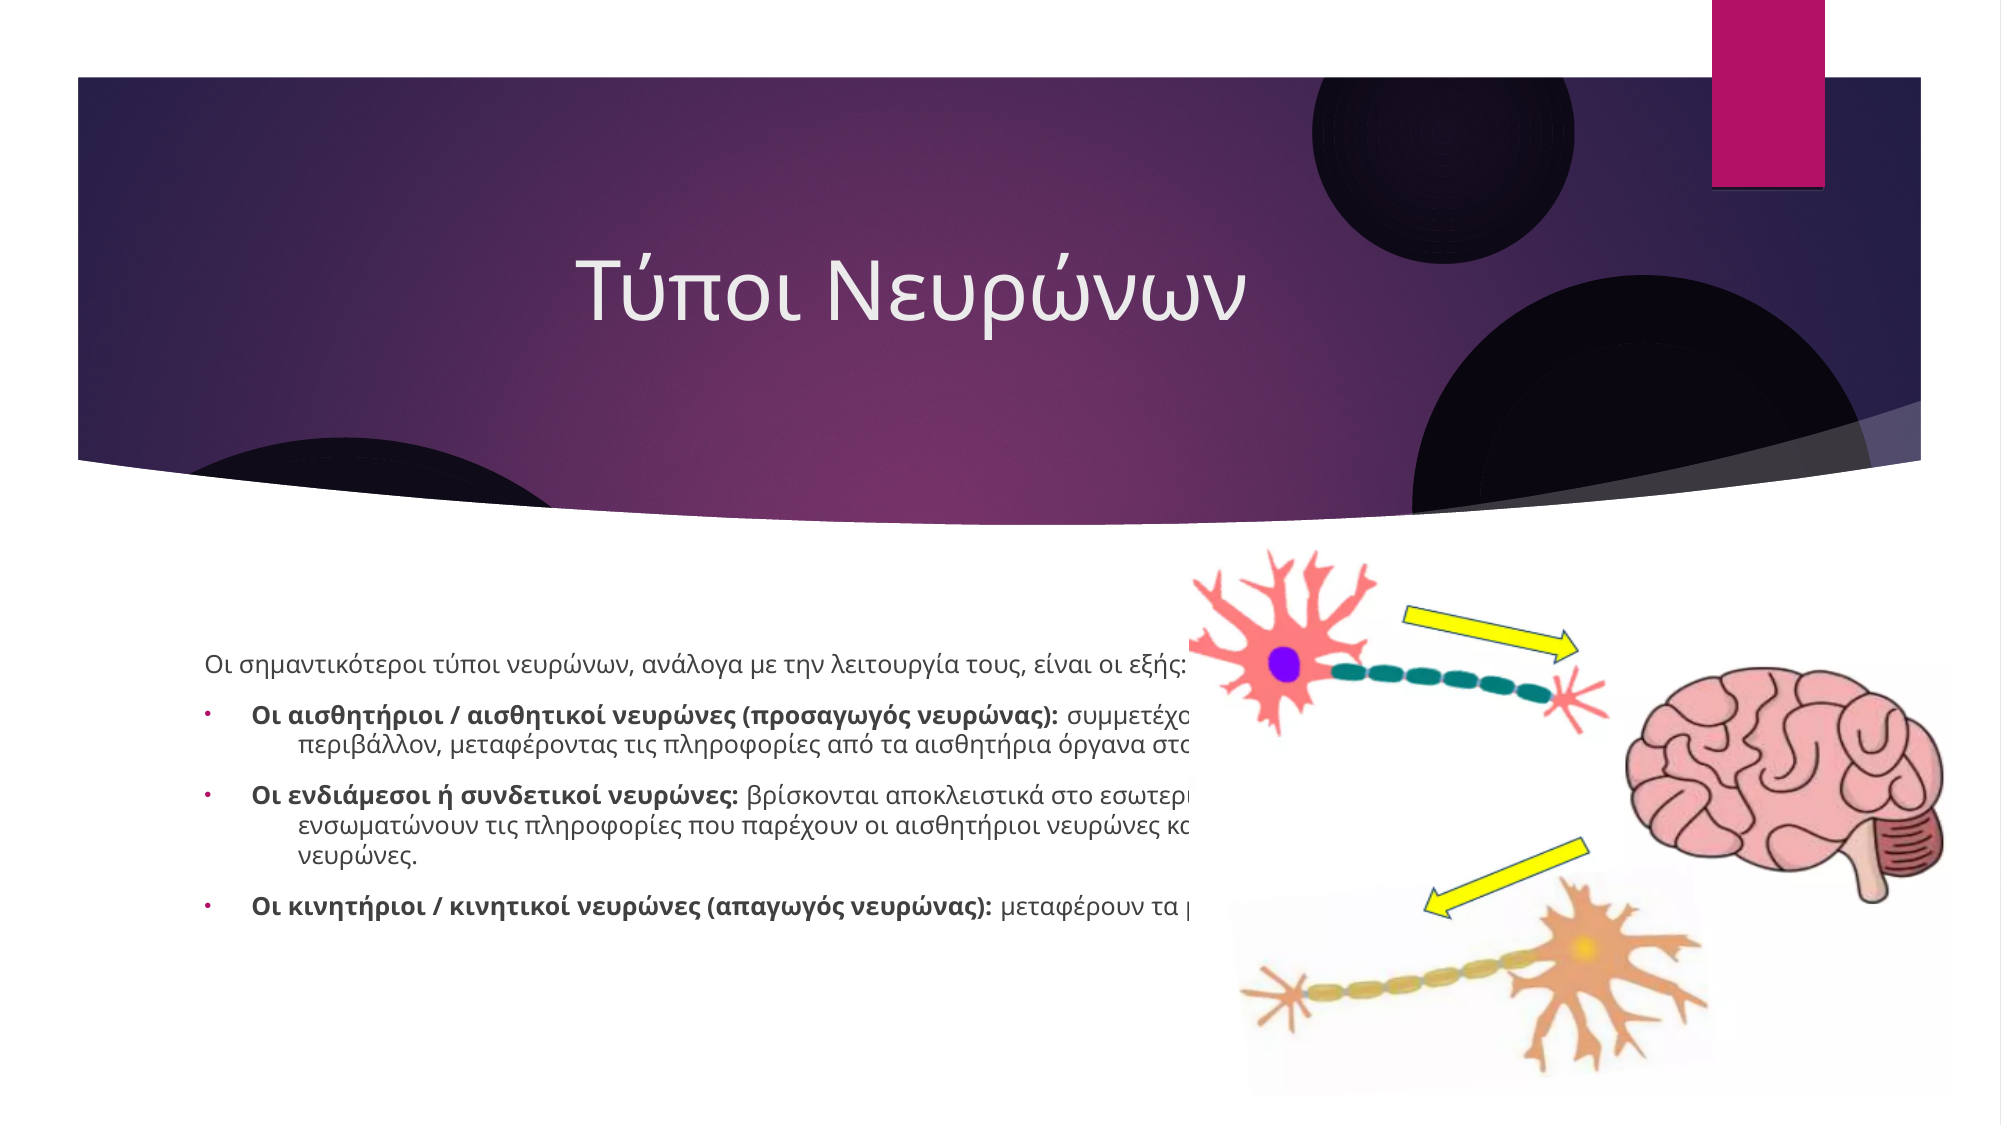

# Τύποι Νευρώνων
Οι σημαντικότεροι τύποι νευρώνων, ανάλογα με την λειτουργία τους, είναι οι εξής:
Οι αισθητήριοι / αισθητικοί νευρώνες (προσαγωγός νευρώνας): συμμετέχουν στη λήψη ερεθισμάτων από το περιβάλλον, μεταφέροντας τις πληροφορίες από τα αισθητήρια όργανα στο κεντρικό νευρικό σύστημα.
Οι ενδιάµεσοι ή συνδετικοί νευρώνες: βρίσκονται αποκλειστικά στο εσωτερικό του κεντρικού συστήματος, ενσωματώνουν τις πληροφορίες που παρέχουν οι αισθητήριοι νευρώνες και τις μεταδίδουν στους κινητικούς νευρώνες.
Οι κινητήριοι / κινητικοί νευρώνες (απαγωγός νευρώνας): μεταφέρουν τα μηνύματα στα δραστικά κύτταρα.